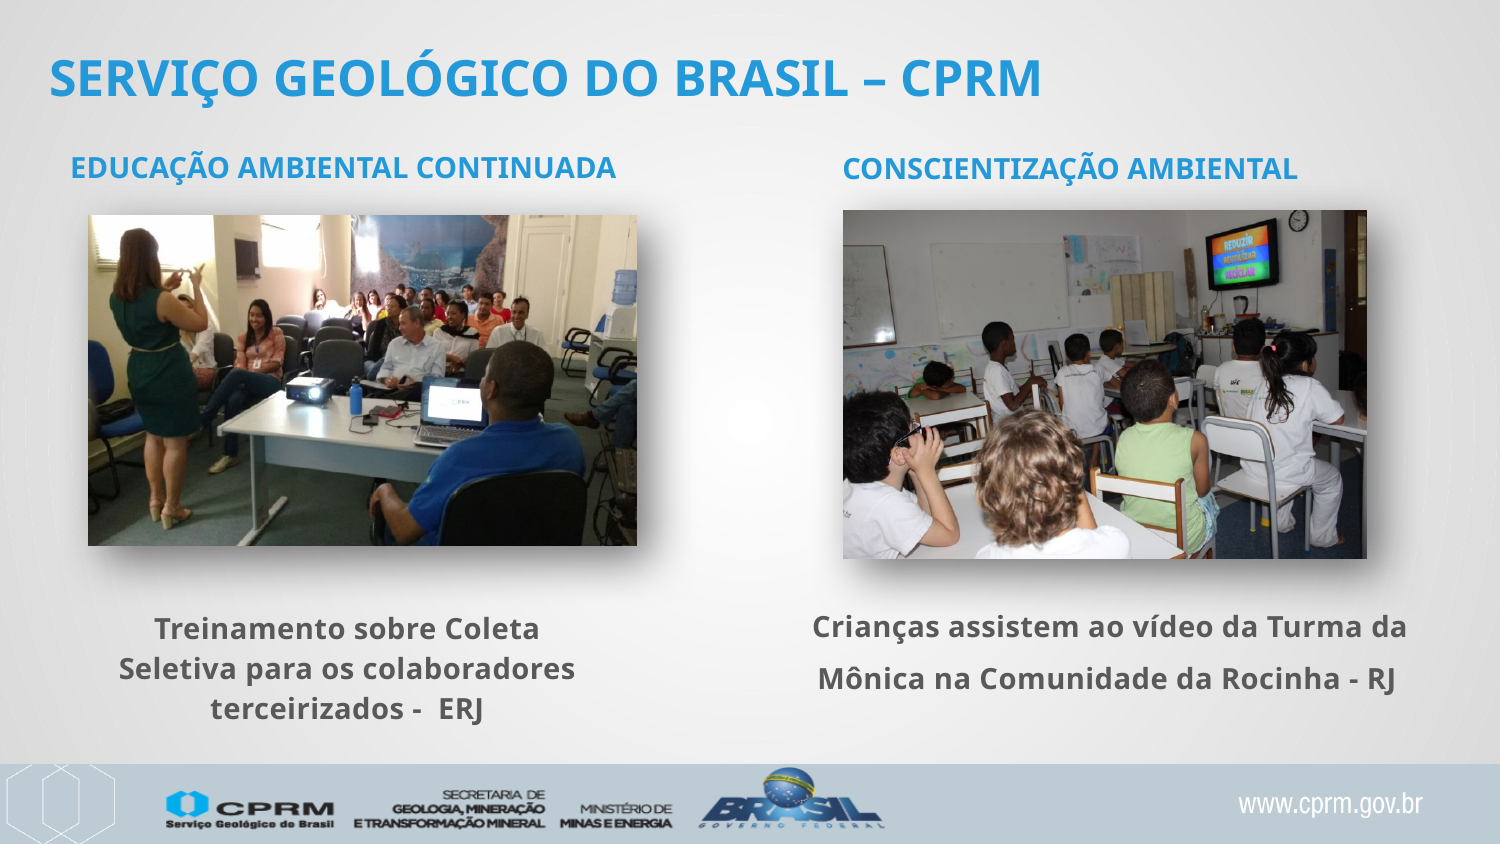

SERVIÇO GEOLÓGICO DO BRASIL – CPRM
EDUCAÇÃO AMBIENTAL CONTINUADA
 CONSCIENTIZAÇÃO AMBIENTAL
 Crianças assistem ao vídeo da Turma da Mônica na Comunidade da Rocinha - RJ
Treinamento sobre Coleta Seletiva para os colaboradores terceirizados - ERJ